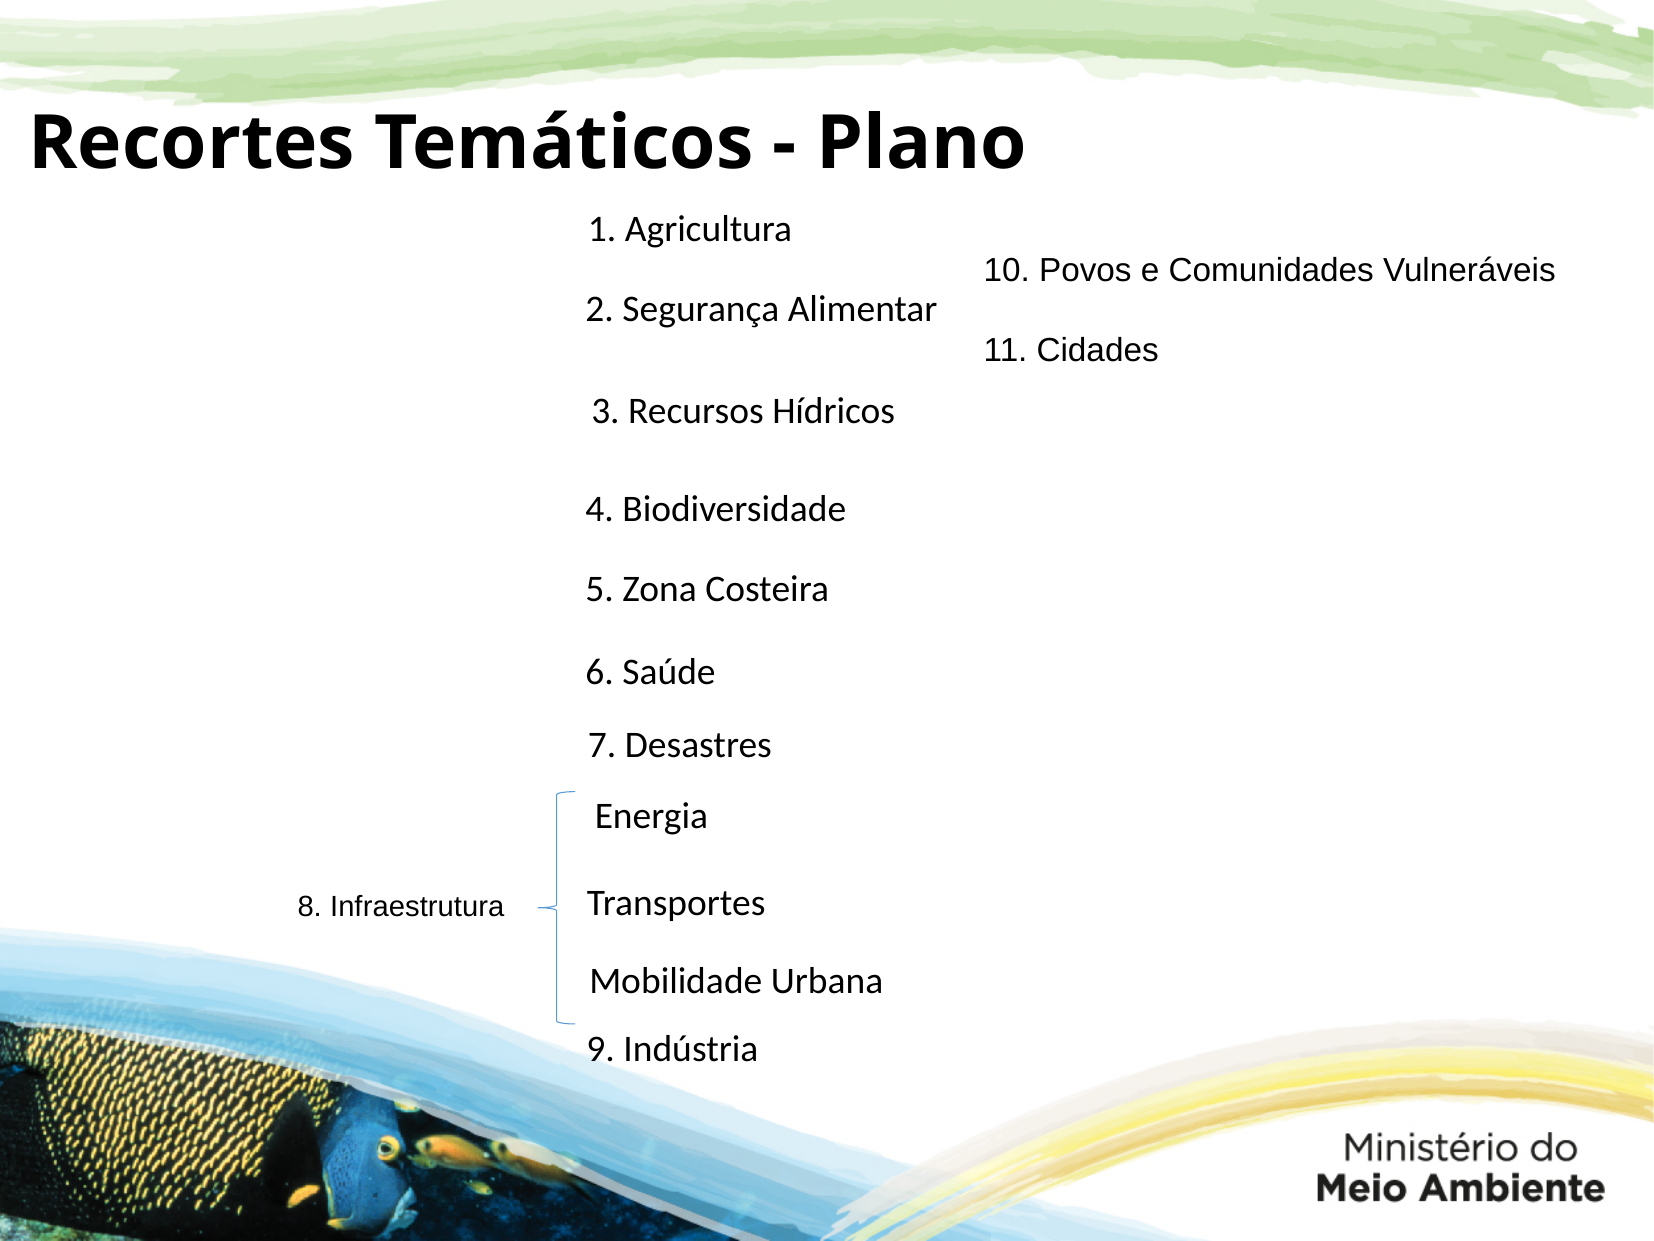

Recortes Temáticos - Plano
1. Agricultura
2. Segurança Alimentar
3. Recursos Hídricos
4. Biodiversidade
5. Zona Costeira
6. Saúde
7. Desastres
Energia
Transportes
Mobilidade Urbana
9. Indústria
10. Povos e Comunidades Vulneráveis
11. Cidades
8. Infraestrutura